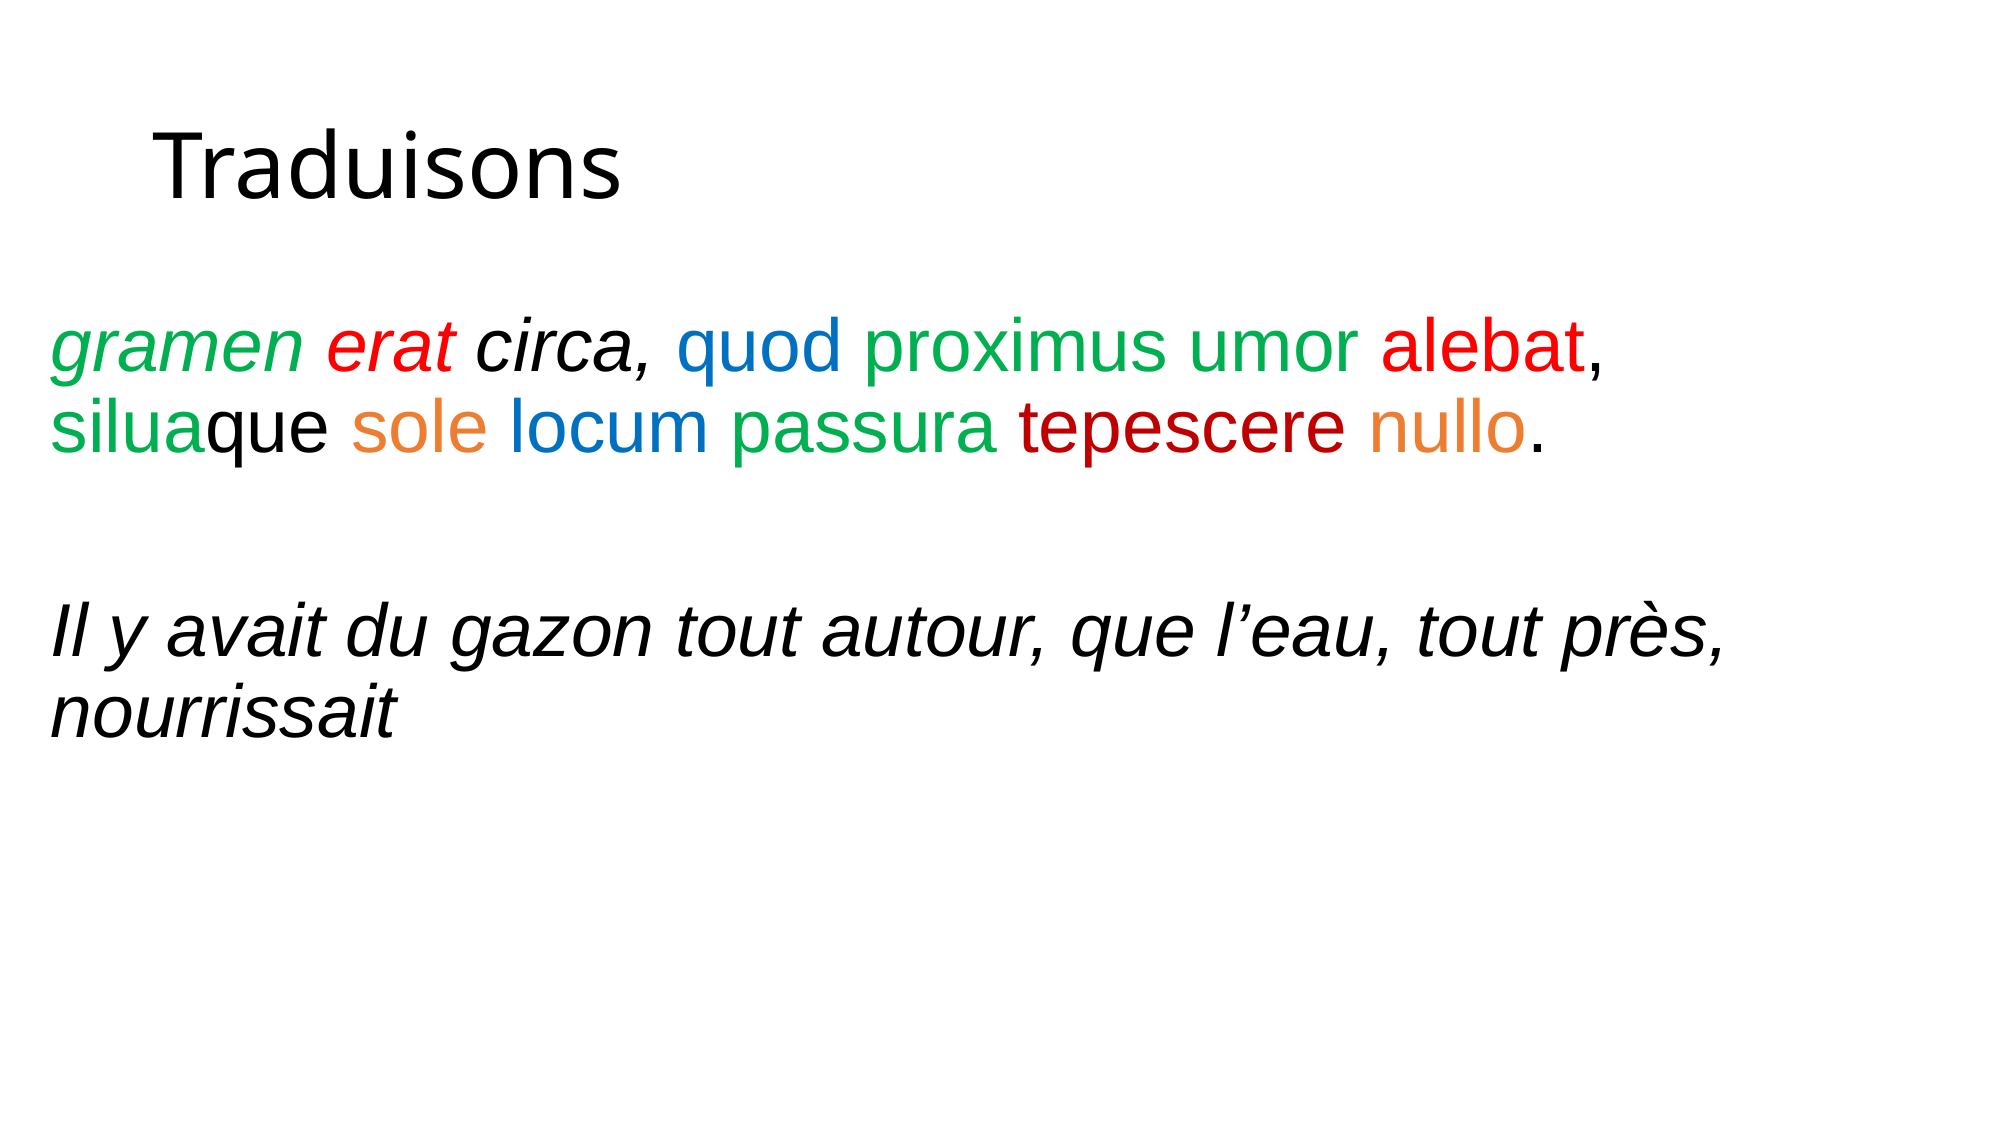

# Traduisons
gramen erat circa, quod proximus umor alebat,
siluaque sole locum passura tepescere nullo.
Il y avait du gazon tout autour, que l’eau, tout près, nourrissait